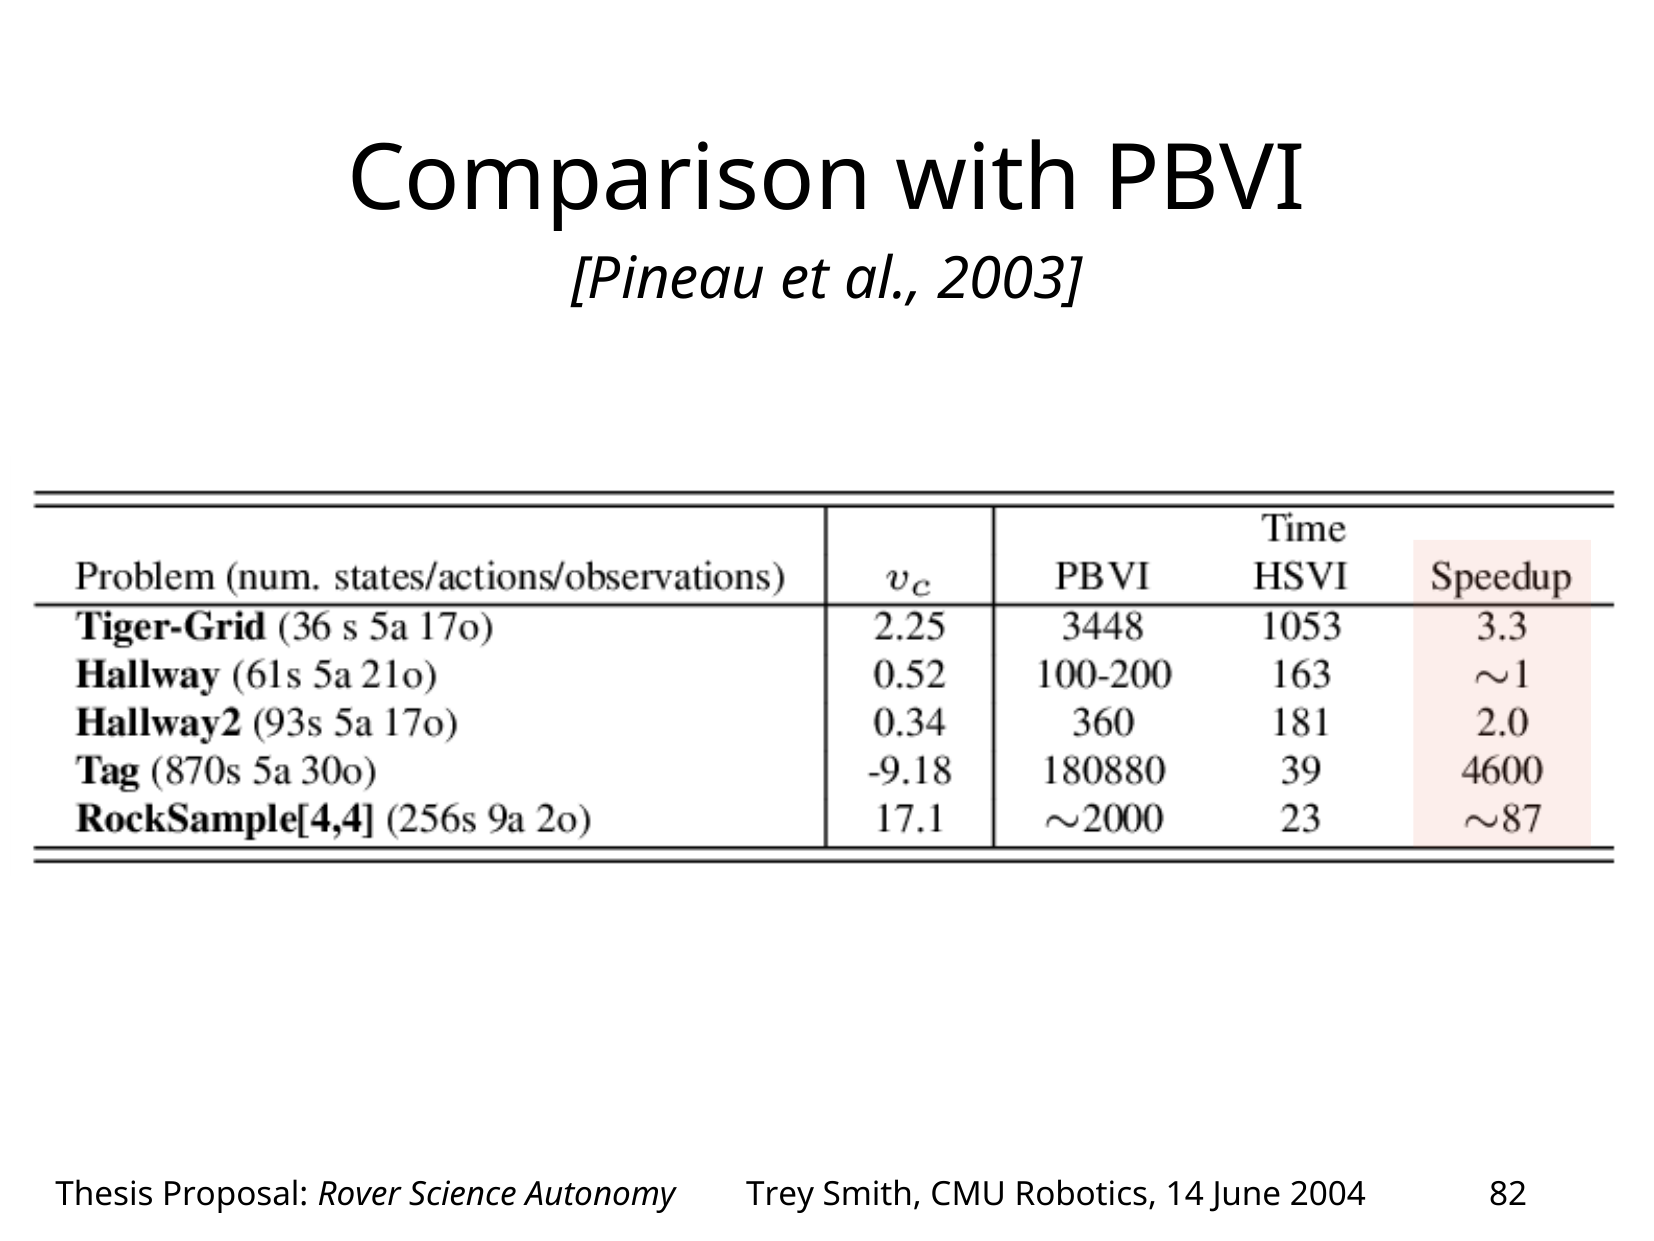

# Comparison with PBVI [Pineau et al., 2003]